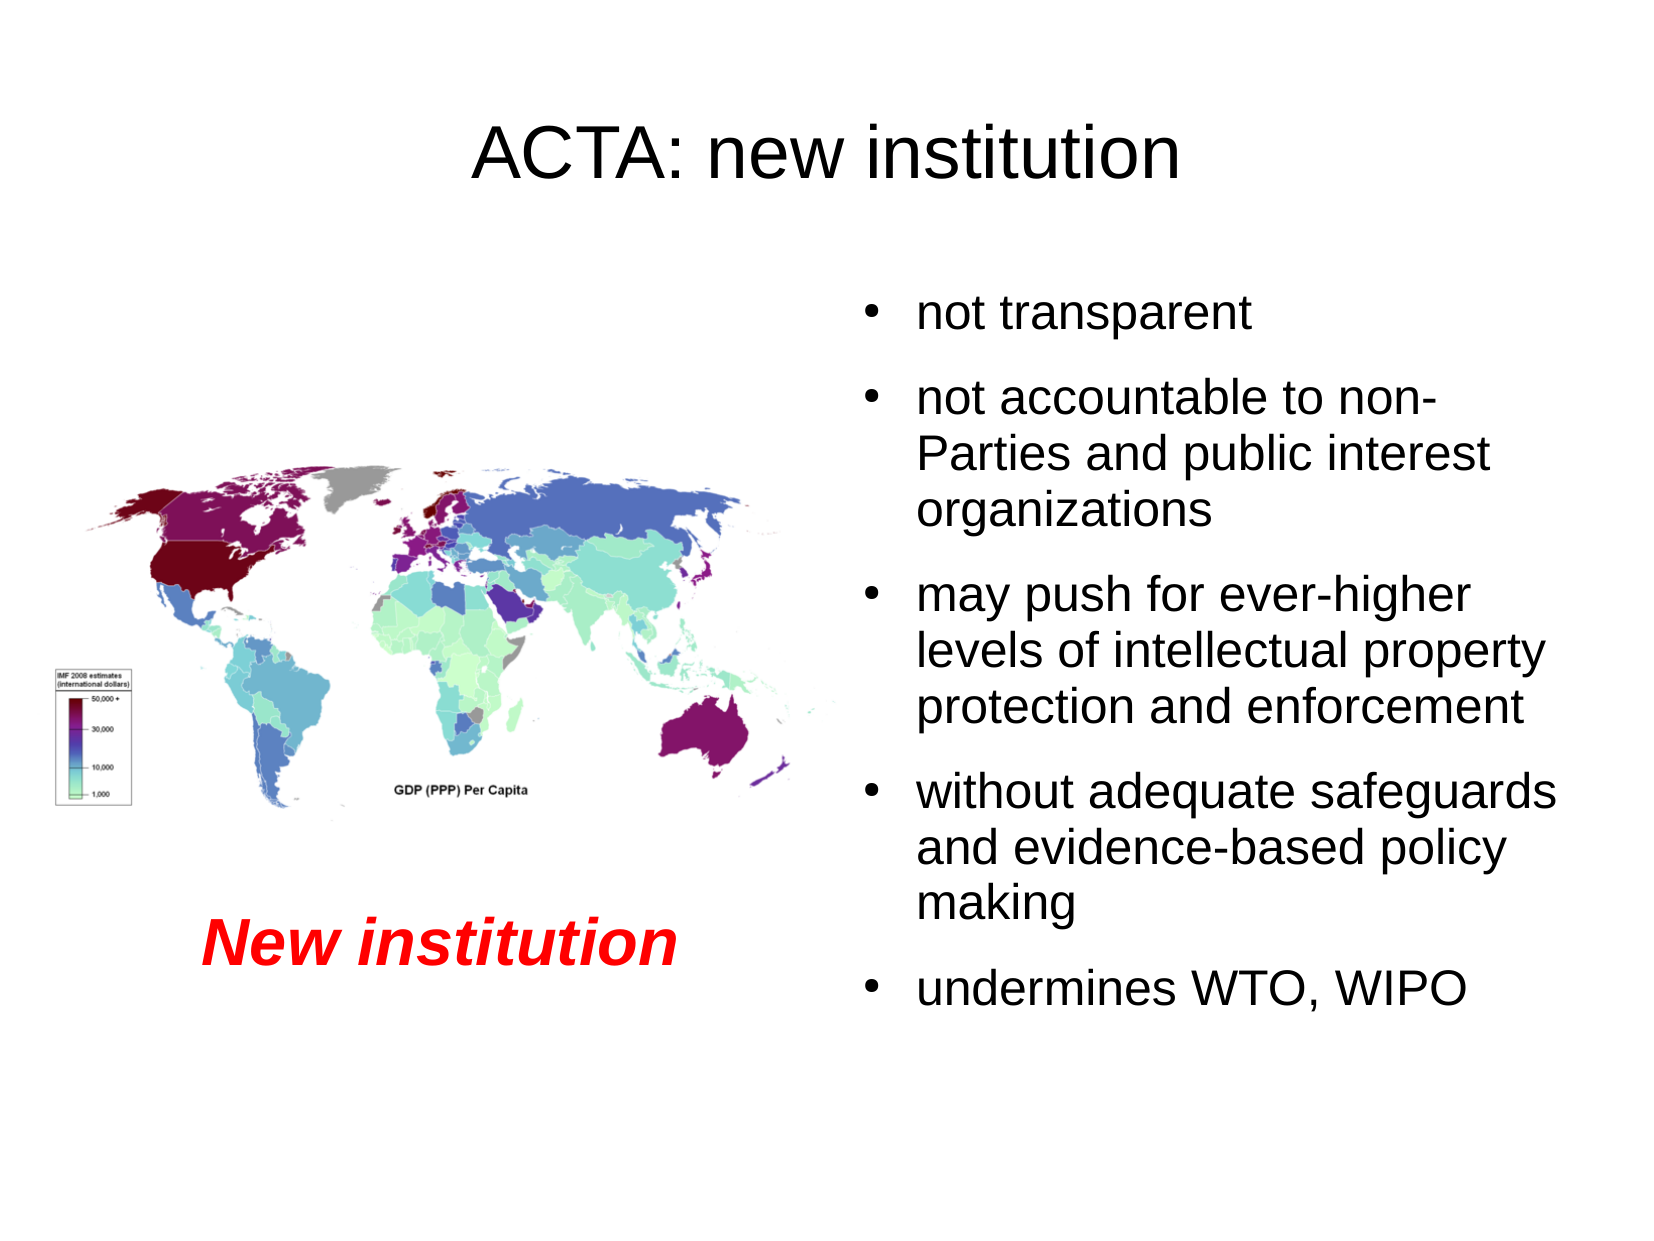

# ACTA: new institution
not transparent
not accountable to non-Parties and public interest organizations
may push for ever-higher levels of intellectual property protection and enforcement
without adequate safeguards and evidence-based policy making
undermines WTO, WIPO
New institution